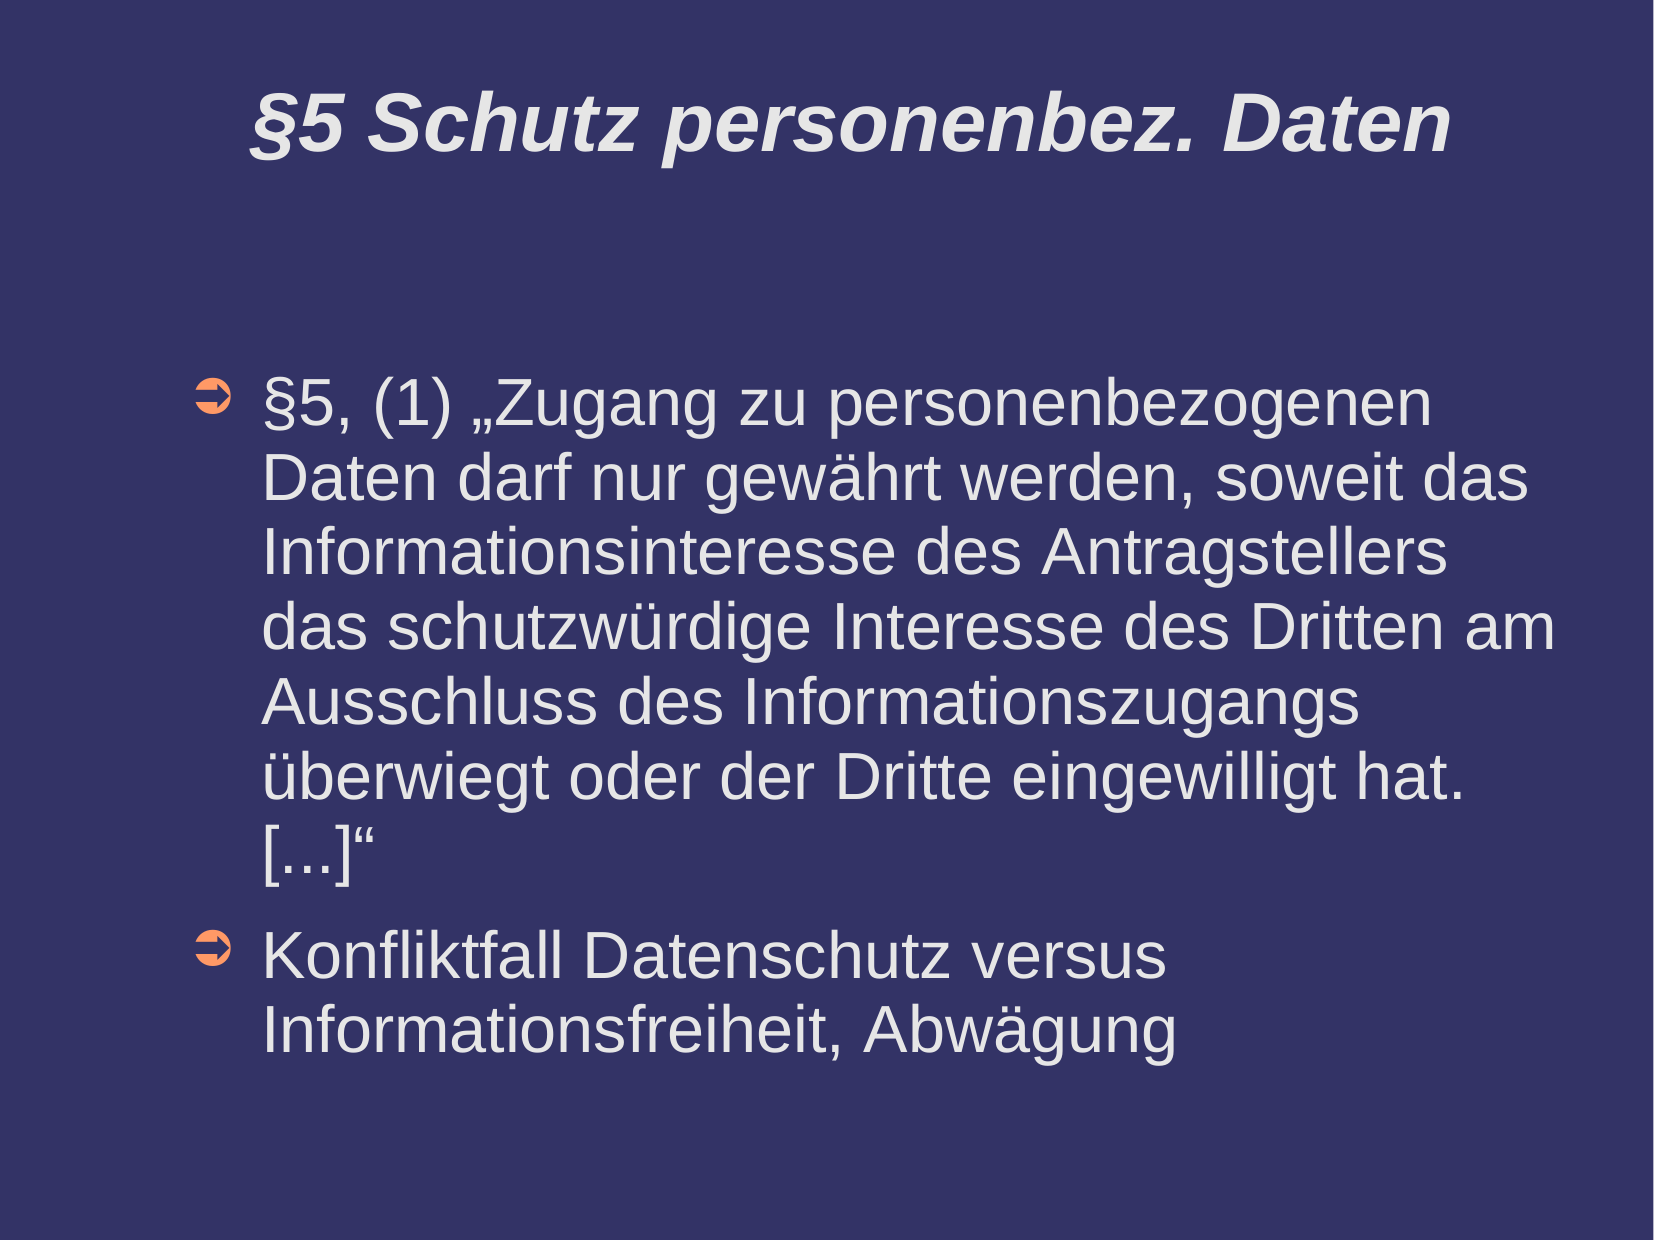

# §5 Schutz personenbez. Daten
§5, (1) „Zugang zu personenbezogenen Daten darf nur gewährt werden, soweit das Informationsinteresse des Antragstellers das schutzwürdige Interesse des Dritten am Ausschluss des Informationszugangs überwiegt oder der Dritte eingewilligt hat. [...]“
Konfliktfall Datenschutz versus Informationsfreiheit, Abwägung